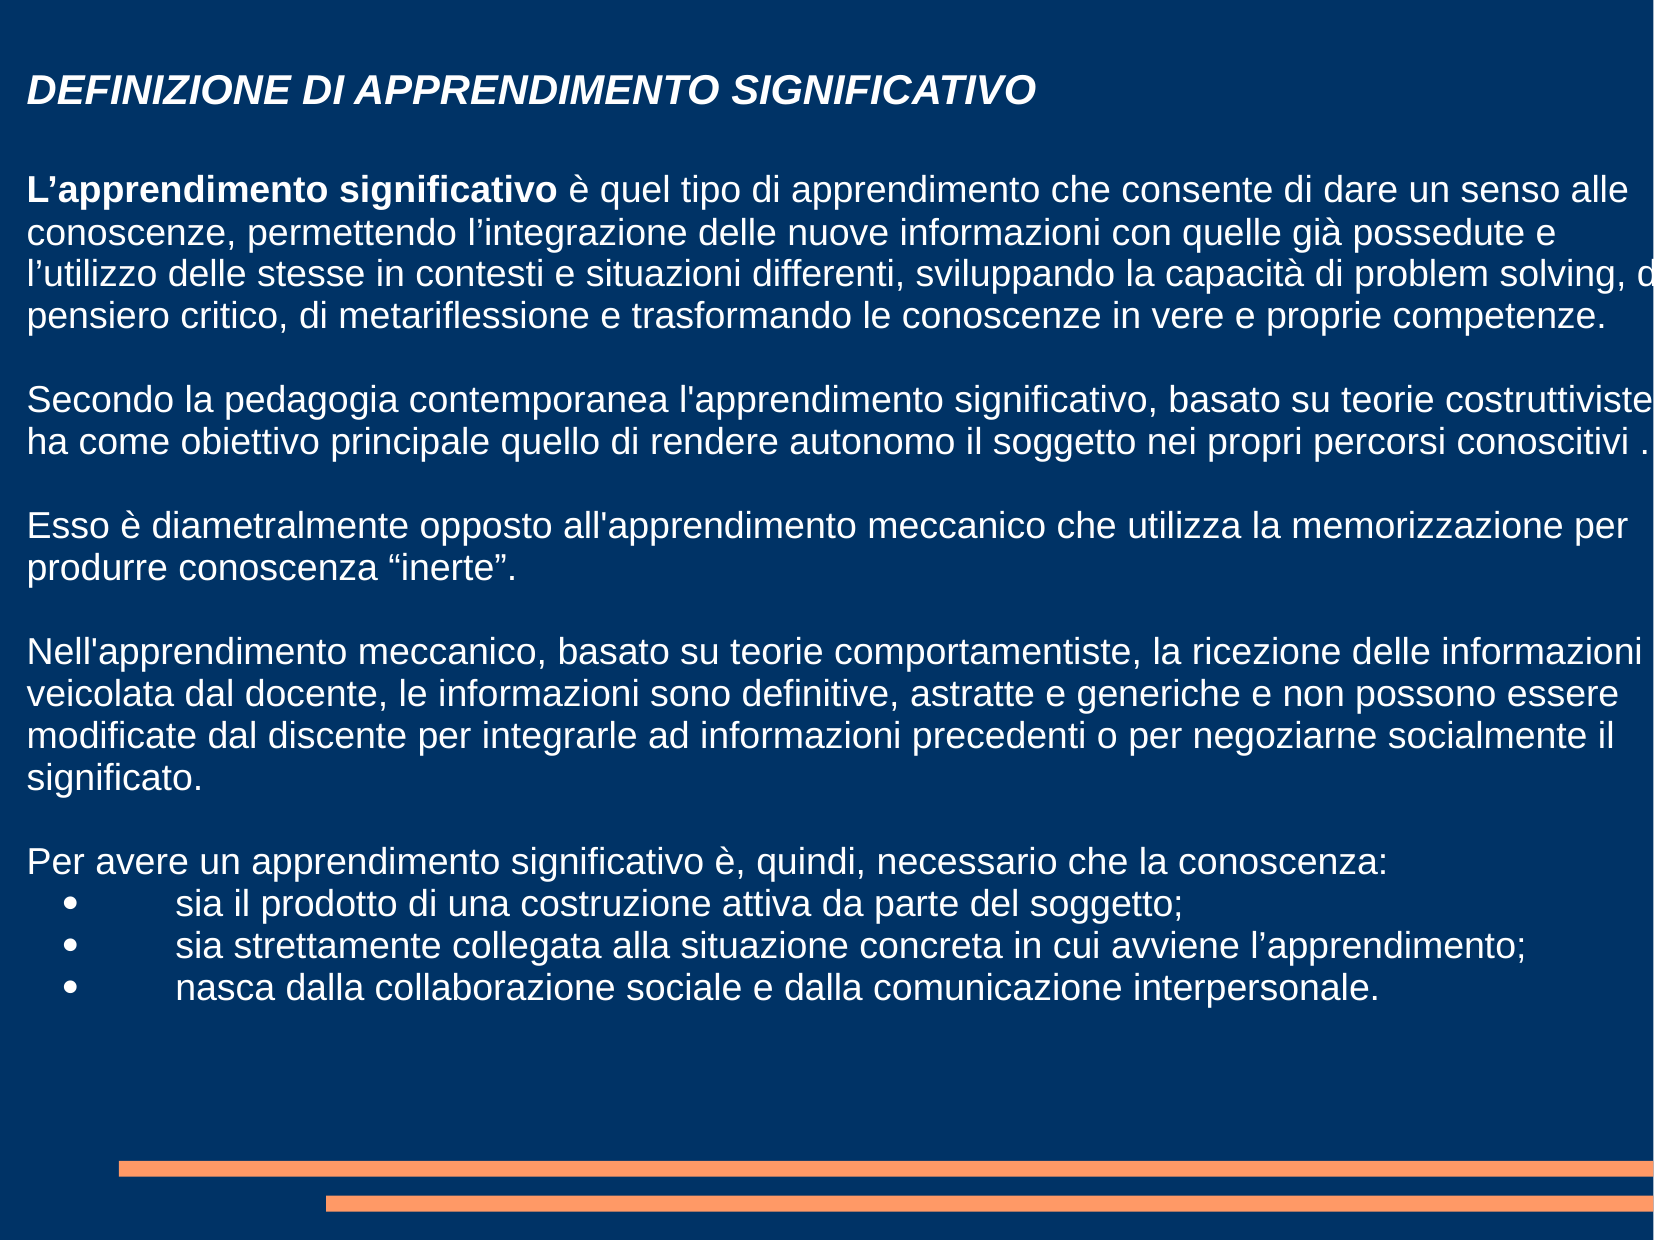

DEFINIZIONE DI APPRENDIMENTO SIGNIFICATIVO
L’apprendimento significativo è quel tipo di apprendimento che consente di dare un senso alle conoscenze, permettendo l’integrazione delle nuove informazioni con quelle già possedute e l’utilizzo delle stesse in contesti e situazioni differenti, sviluppando la capacità di problem solving, di pensiero critico, di metariflessione e trasformando le conoscenze in vere e proprie competenze.
Secondo la pedagogia contemporanea l'apprendimento significativo, basato su teorie costruttiviste, ha come obiettivo principale quello di rendere autonomo il soggetto nei propri percorsi conoscitivi .
Esso è diametralmente opposto all'apprendimento meccanico che utilizza la memorizzazione per produrre conoscenza “inerte”.
Nell'apprendimento meccanico, basato su teorie comportamentiste, la ricezione delle informazioni è veicolata dal docente, le informazioni sono definitive, astratte e generiche e non possono essere modificate dal discente per integrarle ad informazioni precedenti o per negoziarne socialmente il significato.
Per avere un apprendimento significativo è, quindi, necessario che la conoscenza:
·	sia il prodotto di una costruzione attiva da parte del soggetto;
·	sia strettamente collegata alla situazione concreta in cui avviene l’apprendimento;
·	nasca dalla collaborazione sociale e dalla comunicazione interpersonale.